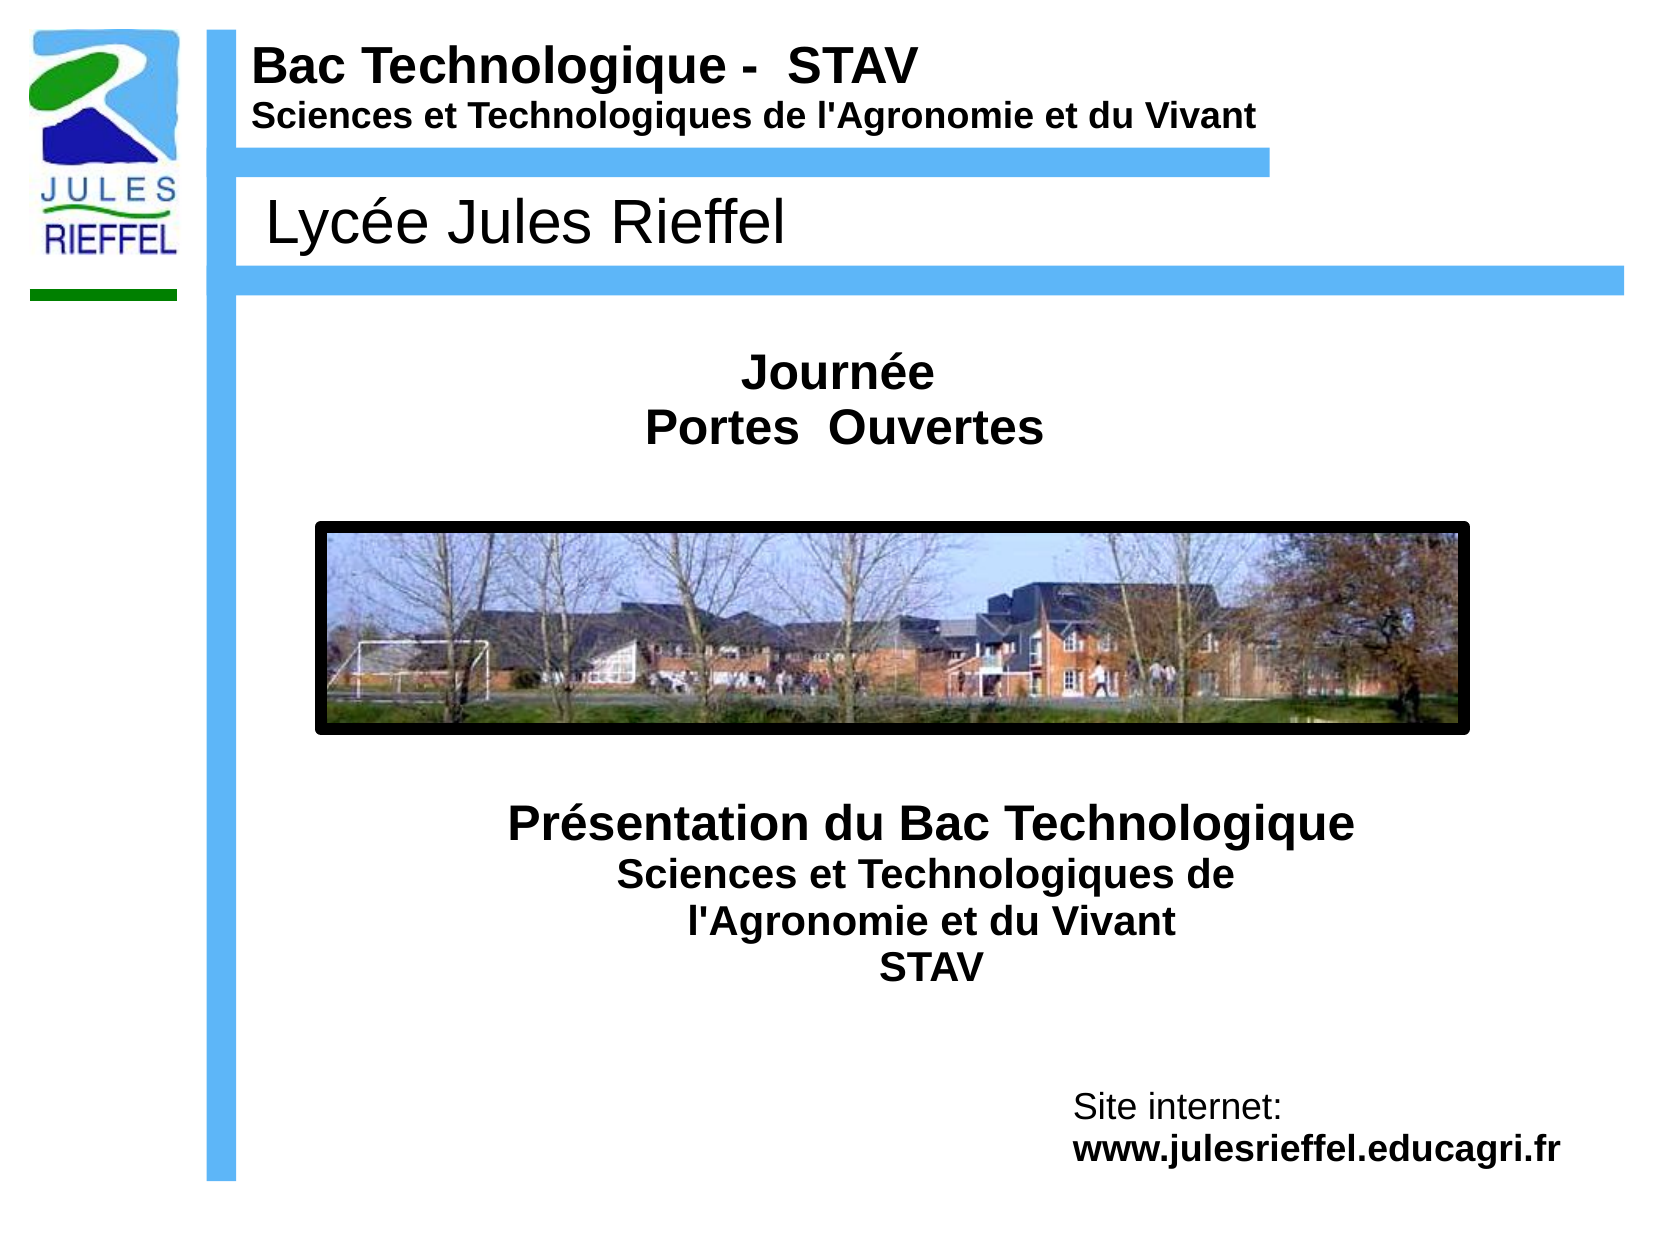

# Lycée Jules Rieffel
Journée
Portes Ouvertes
Présentation du Bac Technologique
Sciences et Technologiques de
l'Agronomie et du Vivant
STAV
Site internet: www.julesrieffel.educagri.fr